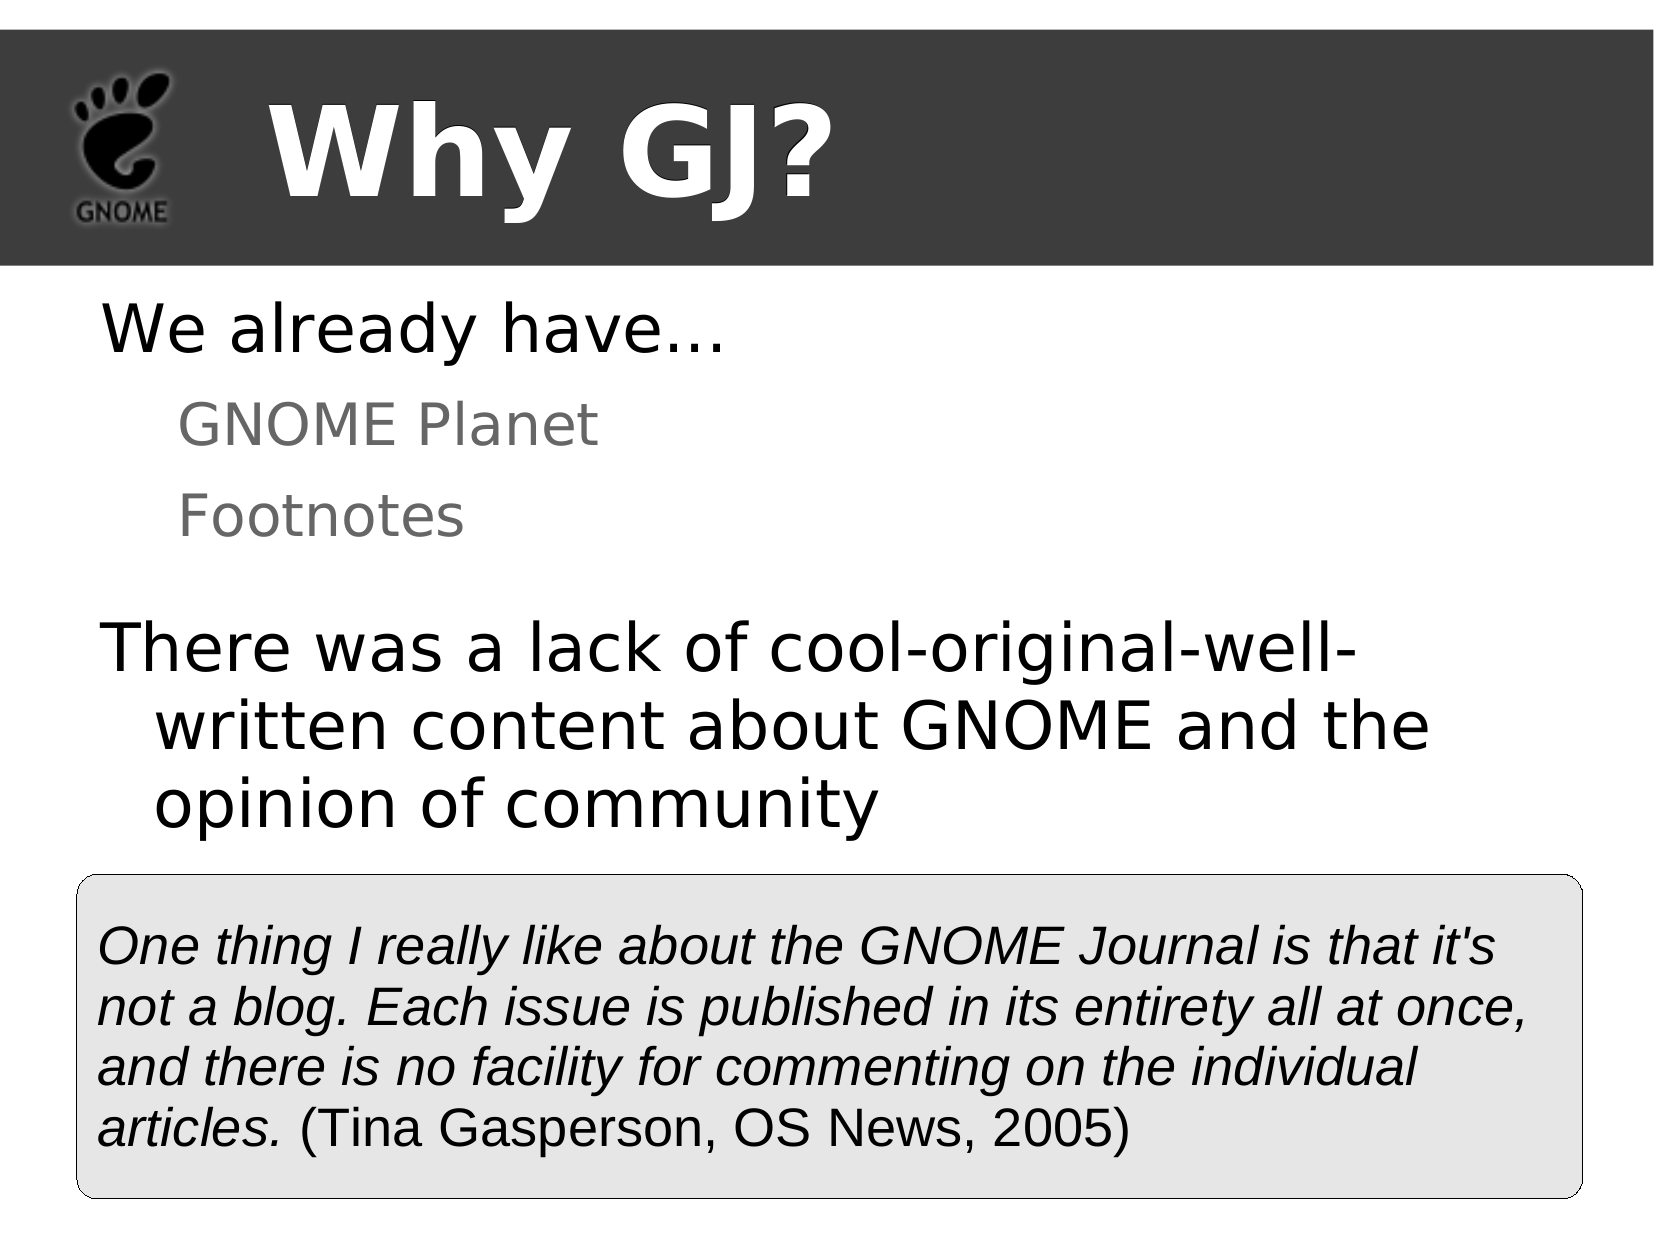

# Why GJ?
We already have...
GNOME Planet
Footnotes
There was a lack of cool-original-well-written content about GNOME and the opinion of community
One thing I really like about the GNOME Journal is that it's not a blog. Each issue is published in its entirety all at once, and there is no facility for commenting on the individual articles. (Tina Gasperson, OS News, 2005)